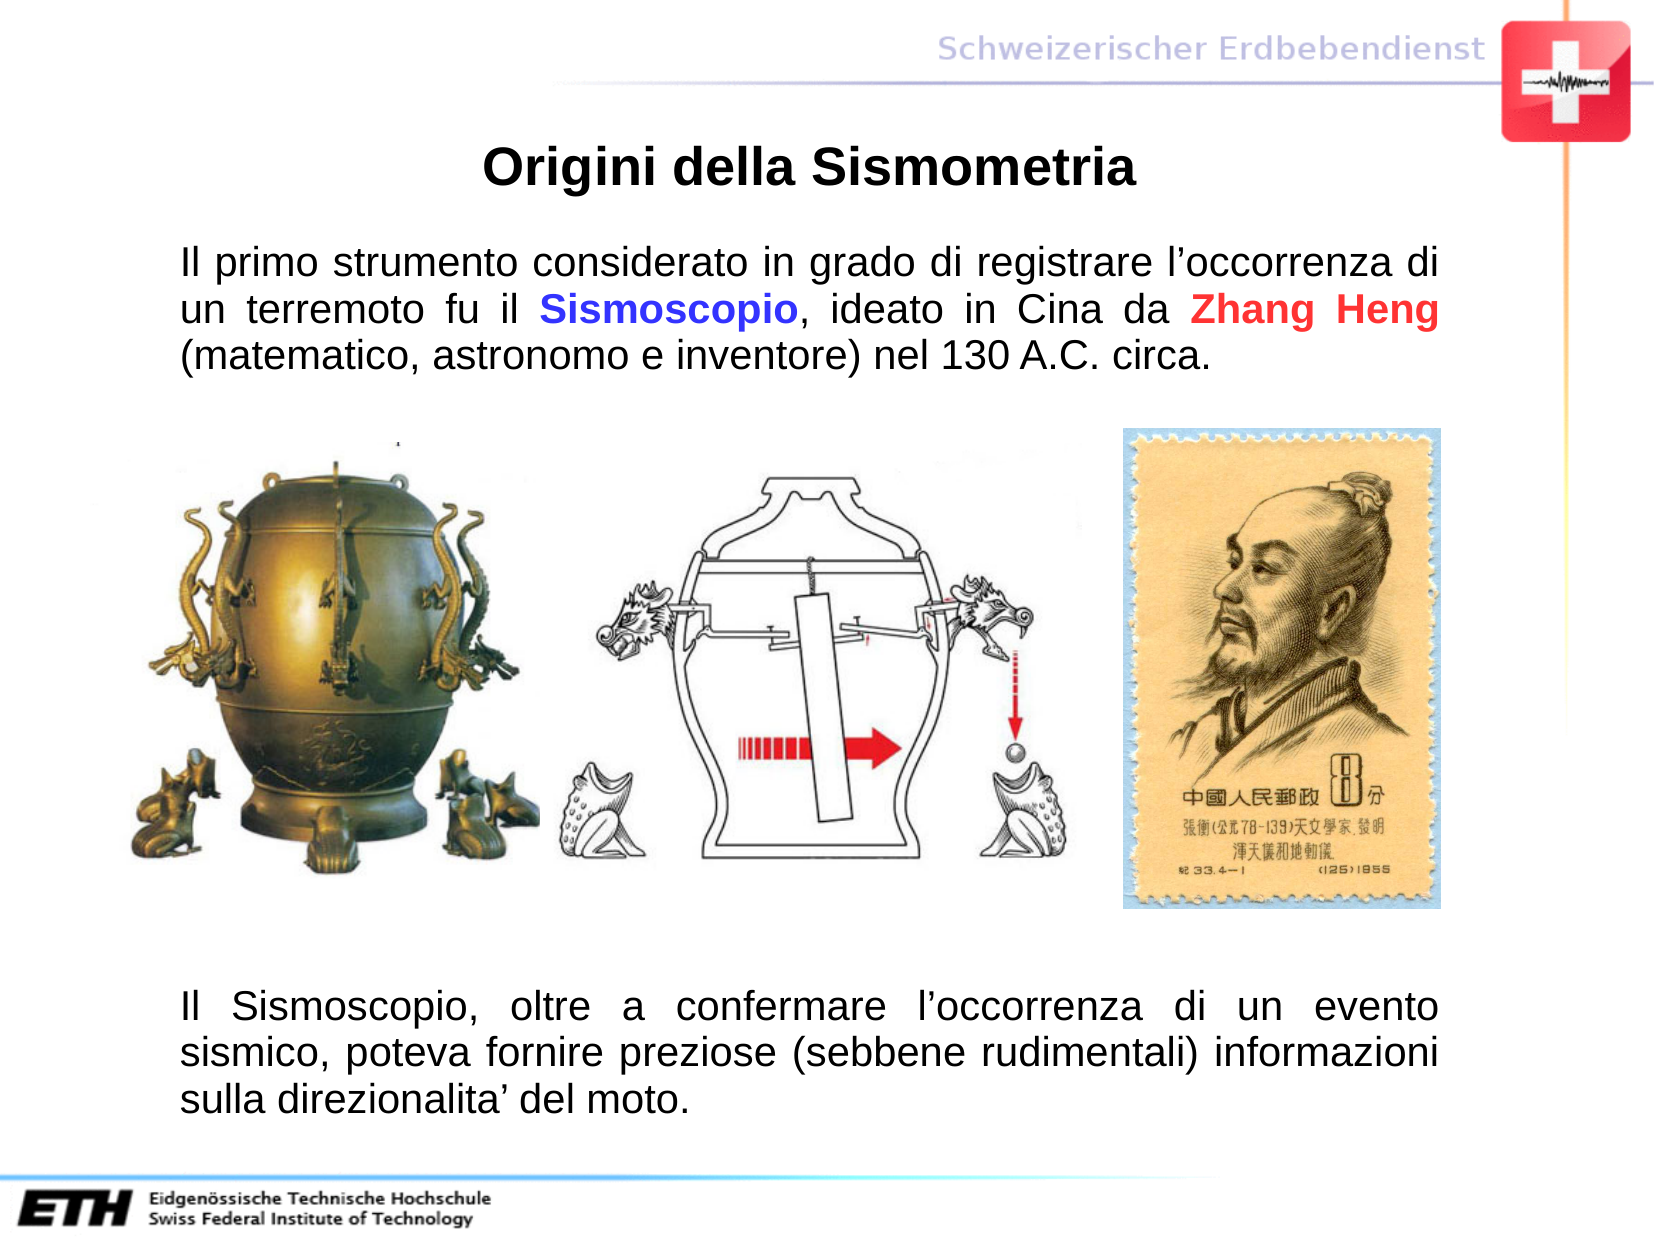

Origini della Sismometria
Il primo strumento considerato in grado di registrare l’occorrenza di un terremoto fu il Sismoscopio, ideato in Cina da Zhang Heng (matematico, astronomo e inventore) nel 130 A.C. circa.
Il Sismoscopio, oltre a confermare l’occorrenza di un evento sismico, poteva fornire preziose (sebbene rudimentali) informazioni sulla direzionalita’ del moto.